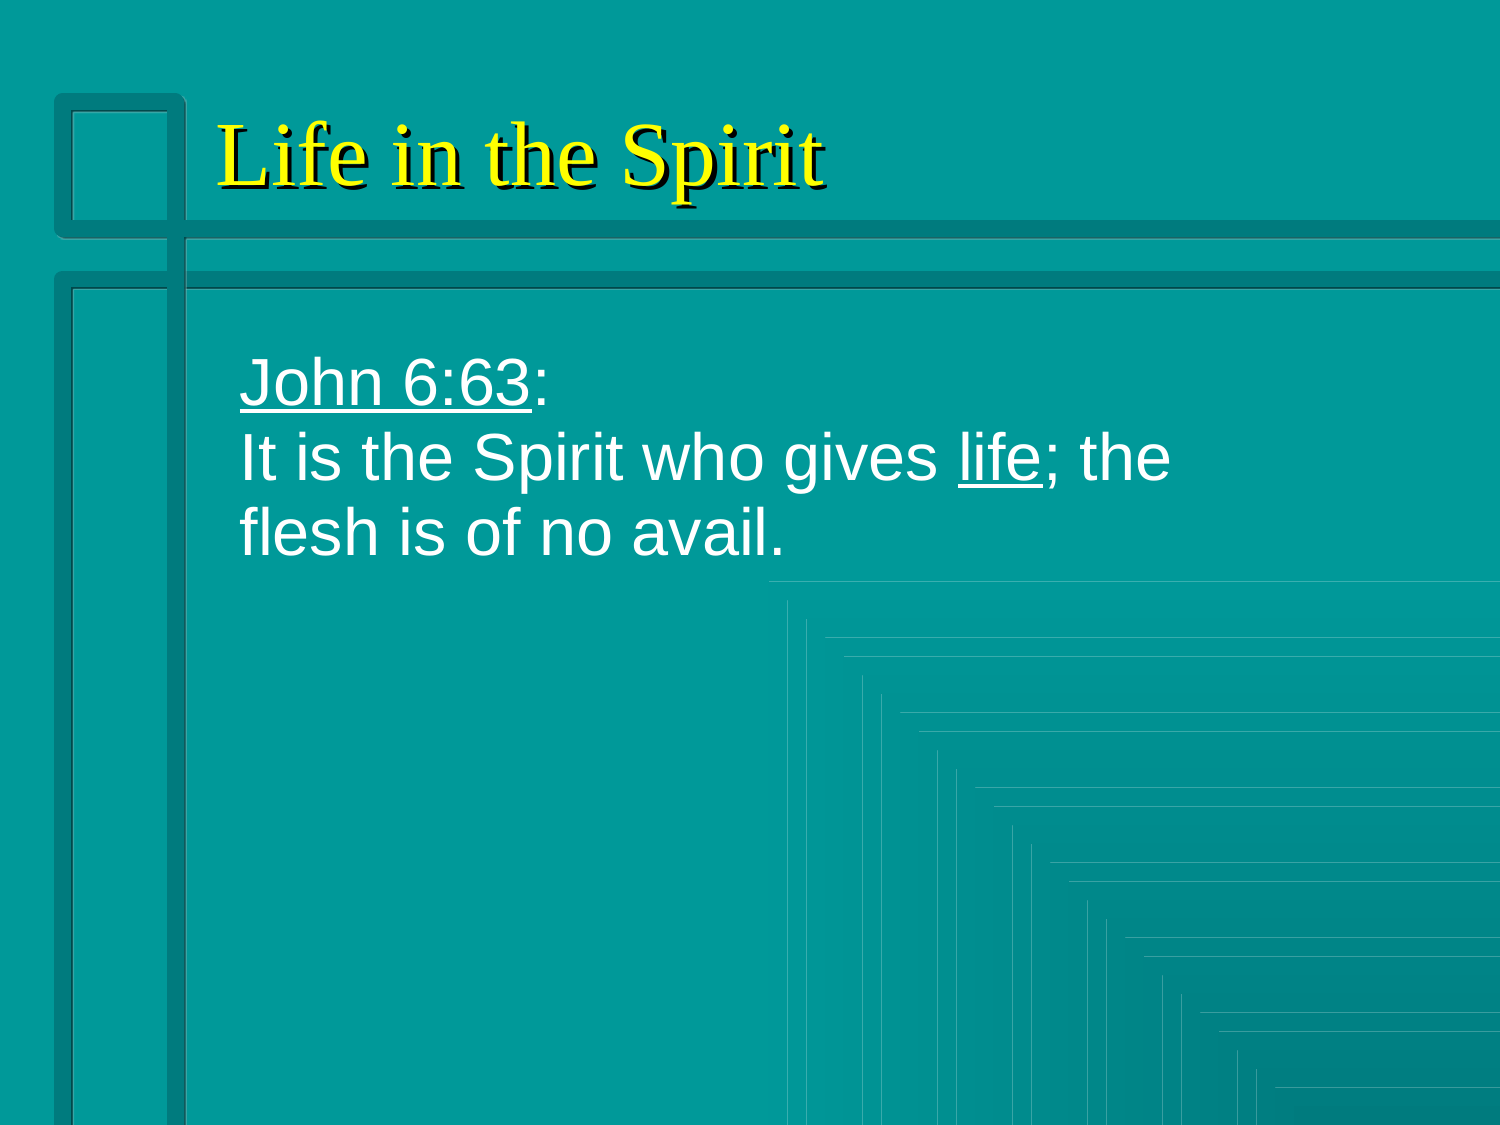

# Life in the Spirit
John 6:63:
It is the Spirit who gives life; the flesh is of no avail.